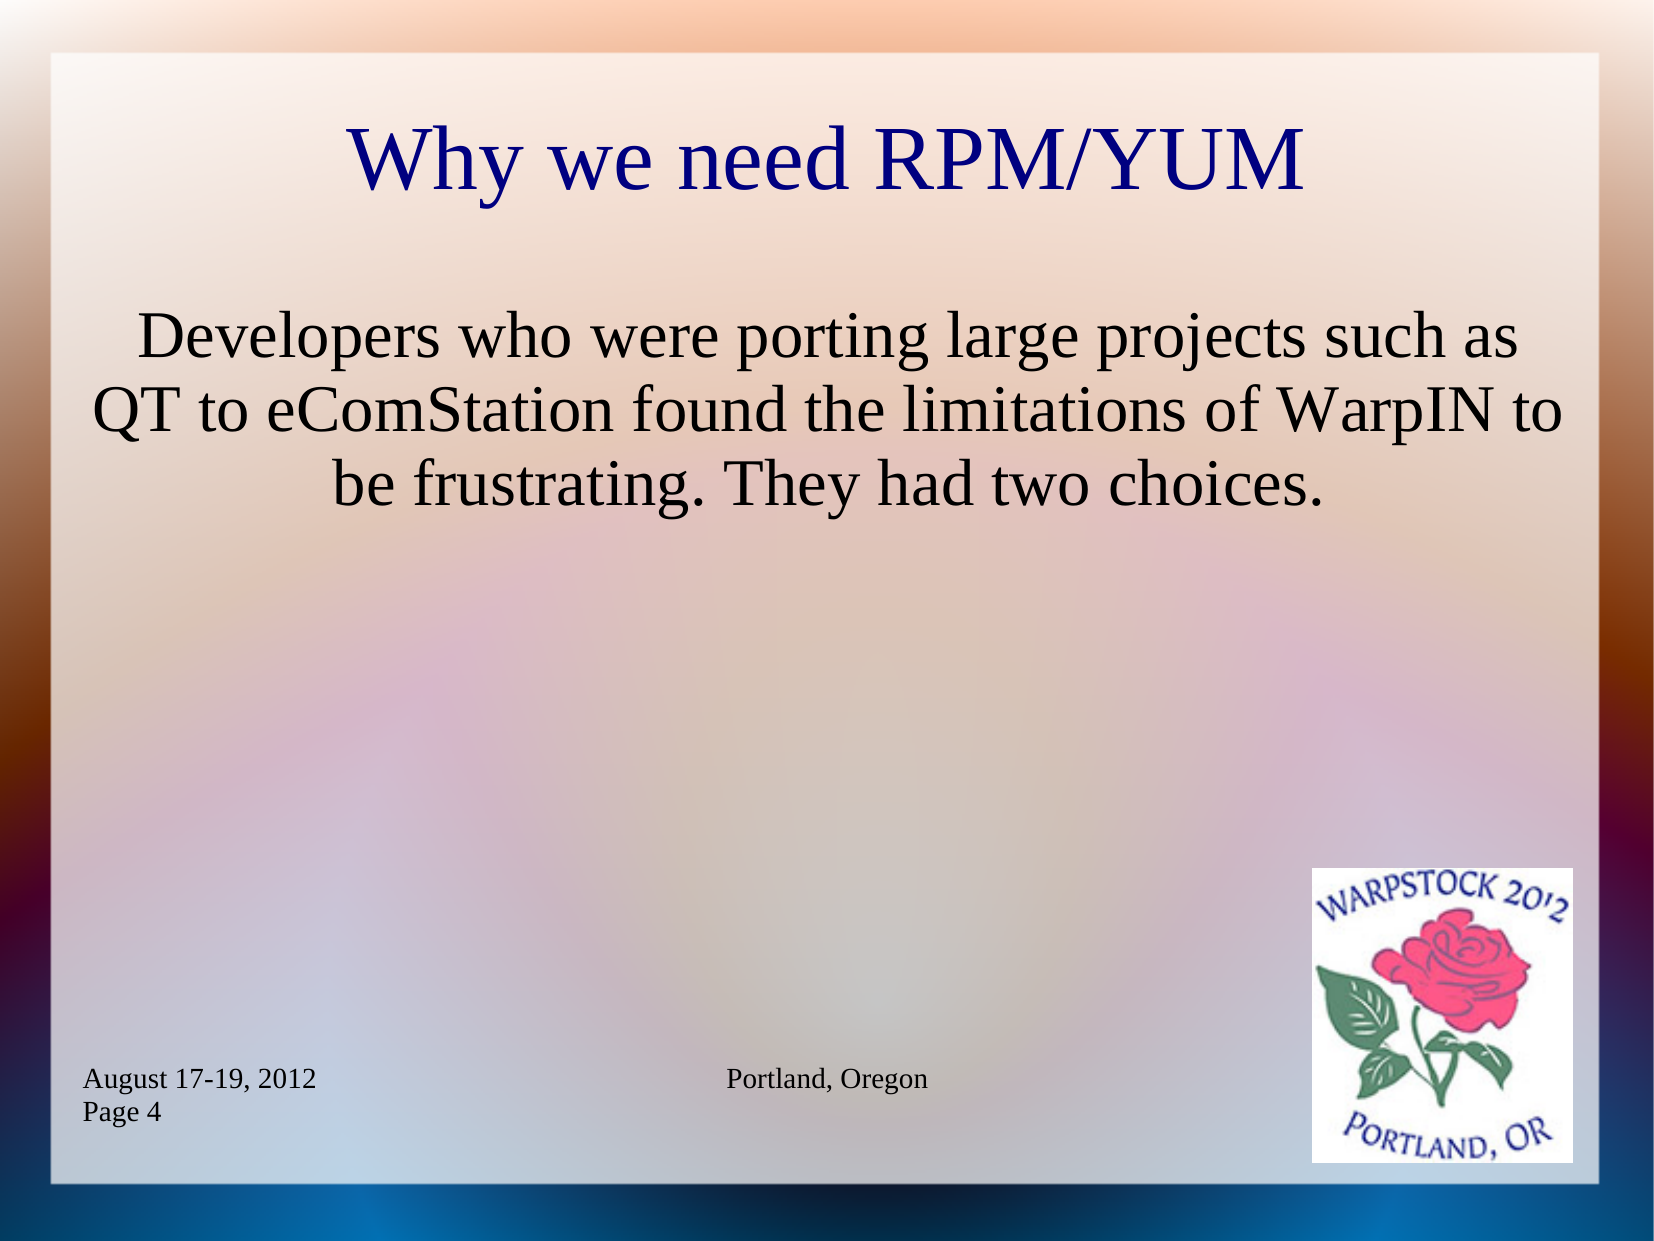

# Why we need RPM/YUM
Developers who were porting large projects such as QT to eComStation found the limitations of WarpIN to be frustrating. They had two choices.
August 17-19, 2012
Portland, Oregon